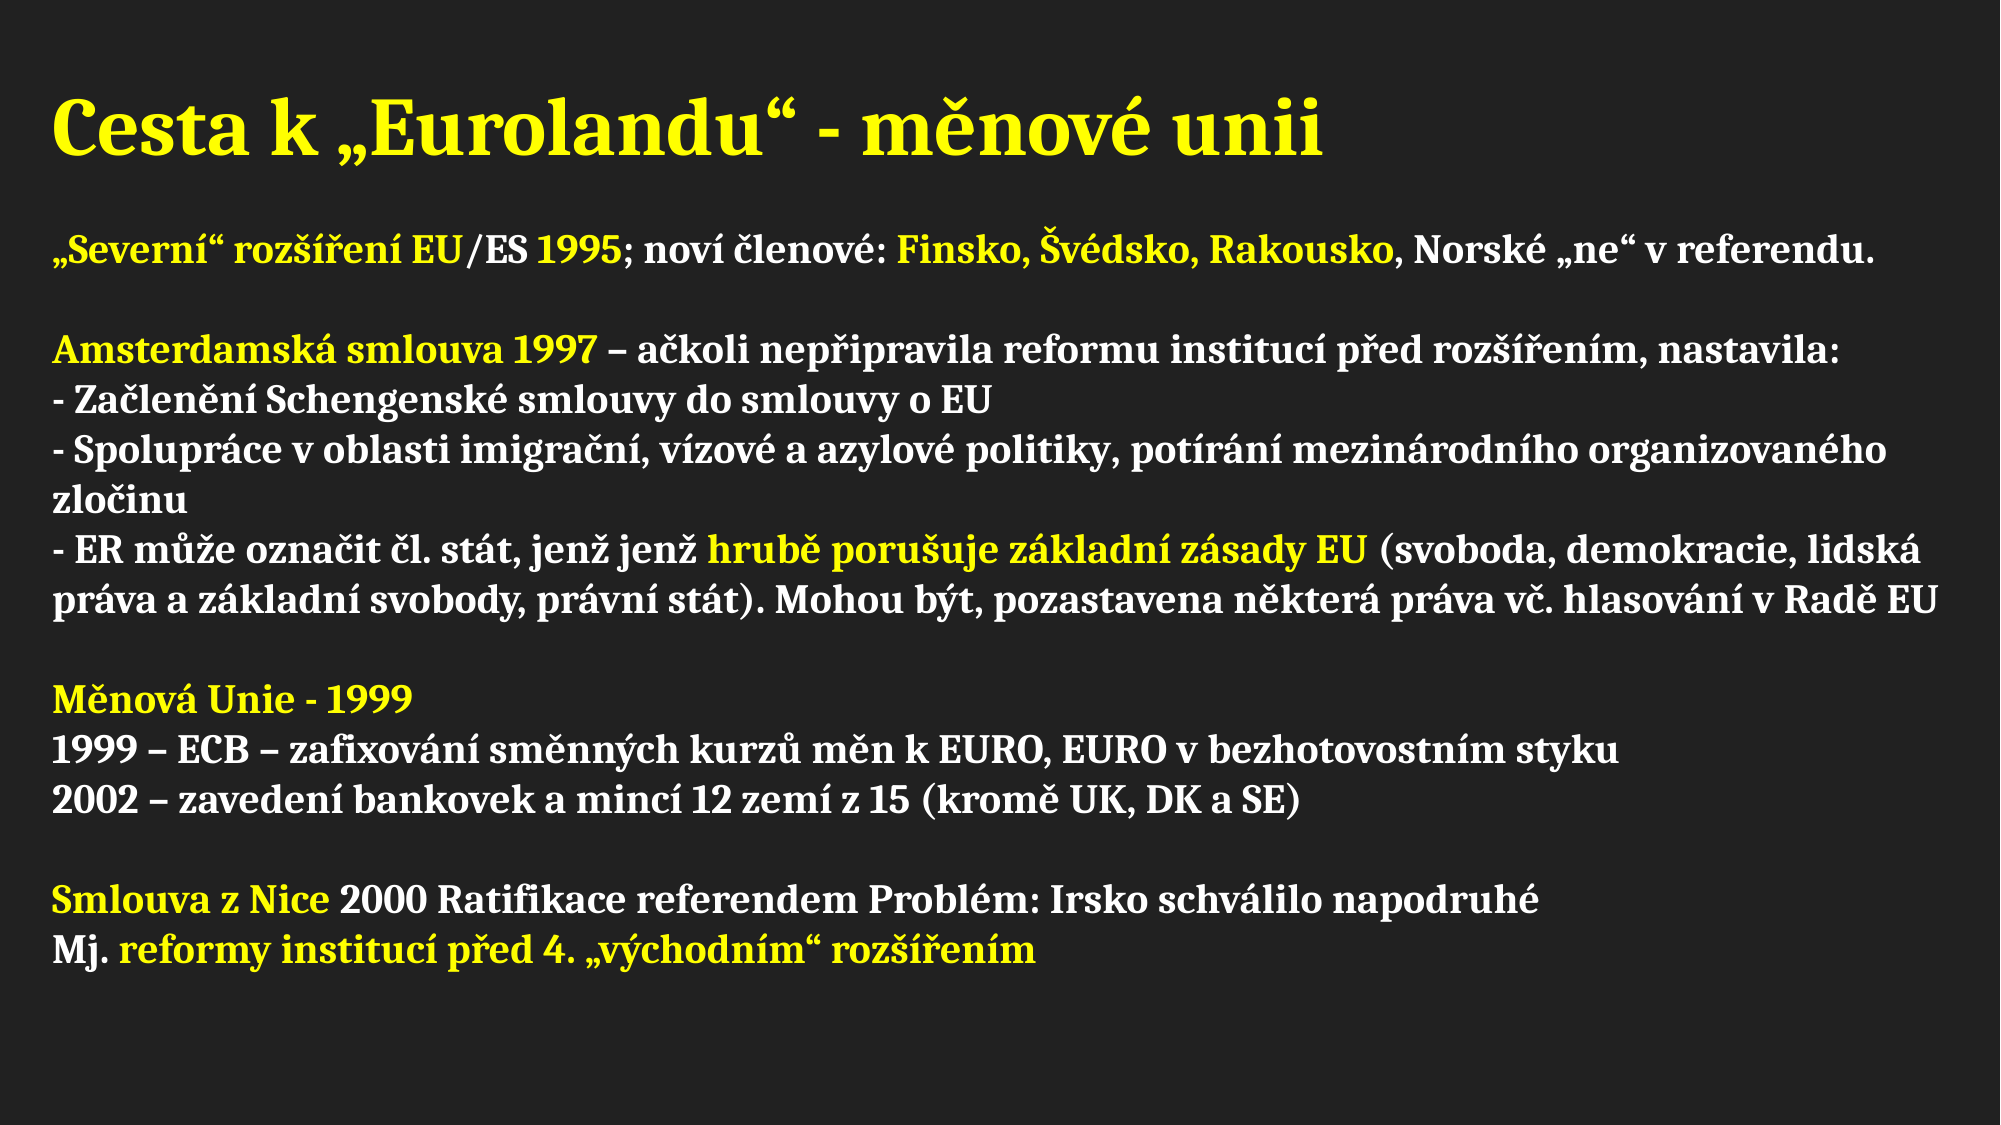

Cesta k „Eurolandu“ - měnové unii
„Severní“ rozšíření EU/ES 1995; noví členové: Finsko, Švédsko, Rakousko, Norské „ne“ v referendu.
Amsterdamská smlouva 1997 – ačkoli nepřipravila reformu institucí před rozšířením, nastavila:
- Začlenění Schengenské smlouvy do smlouvy o EU
- Spolupráce v oblasti imigrační, vízové a azylové politiky, potírání mezinárodního organizovaného zločinu
- ER může označit čl. stát, jenž jenž hrubě porušuje základní zásady EU (svoboda, demokracie, lidská práva a základní svobody, právní stát). Mohou být, pozastavena některá práva vč. hlasování v Radě EU
Měnová Unie - 1999
1999 – ECB – zafixování směnných kurzů měn k EURO, EURO v bezhotovostním styku
2002 – zavedení bankovek a mincí 12 zemí z 15 (kromě UK, DK a SE)
Smlouva z Nice 2000 Ratifikace referendem Problém: Irsko schválilo napodruhé
Mj. reformy institucí před 4. „východním“ rozšířením